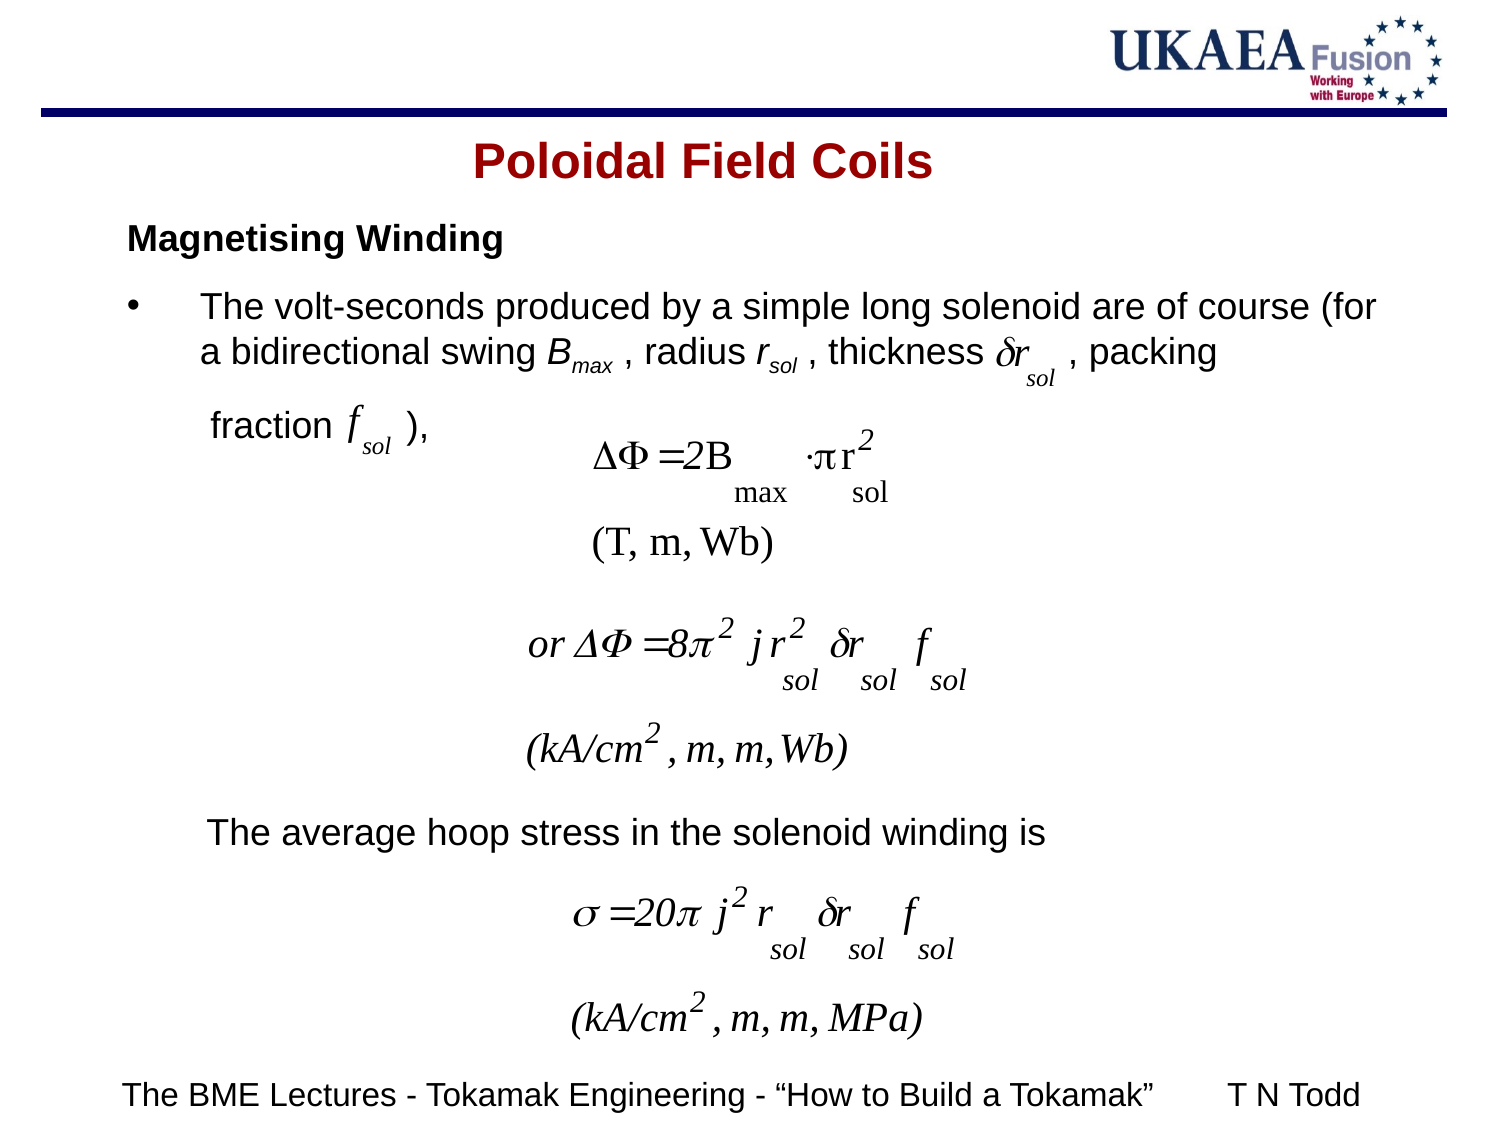

Poloidal Field Coils
Magnetising Winding
The volt-seconds produced by a simple long solenoid are of course (for a bidirectional swing Bmax , radius rsol , thickness , packing
	 fraction ),
The average hoop stress in the solenoid winding is